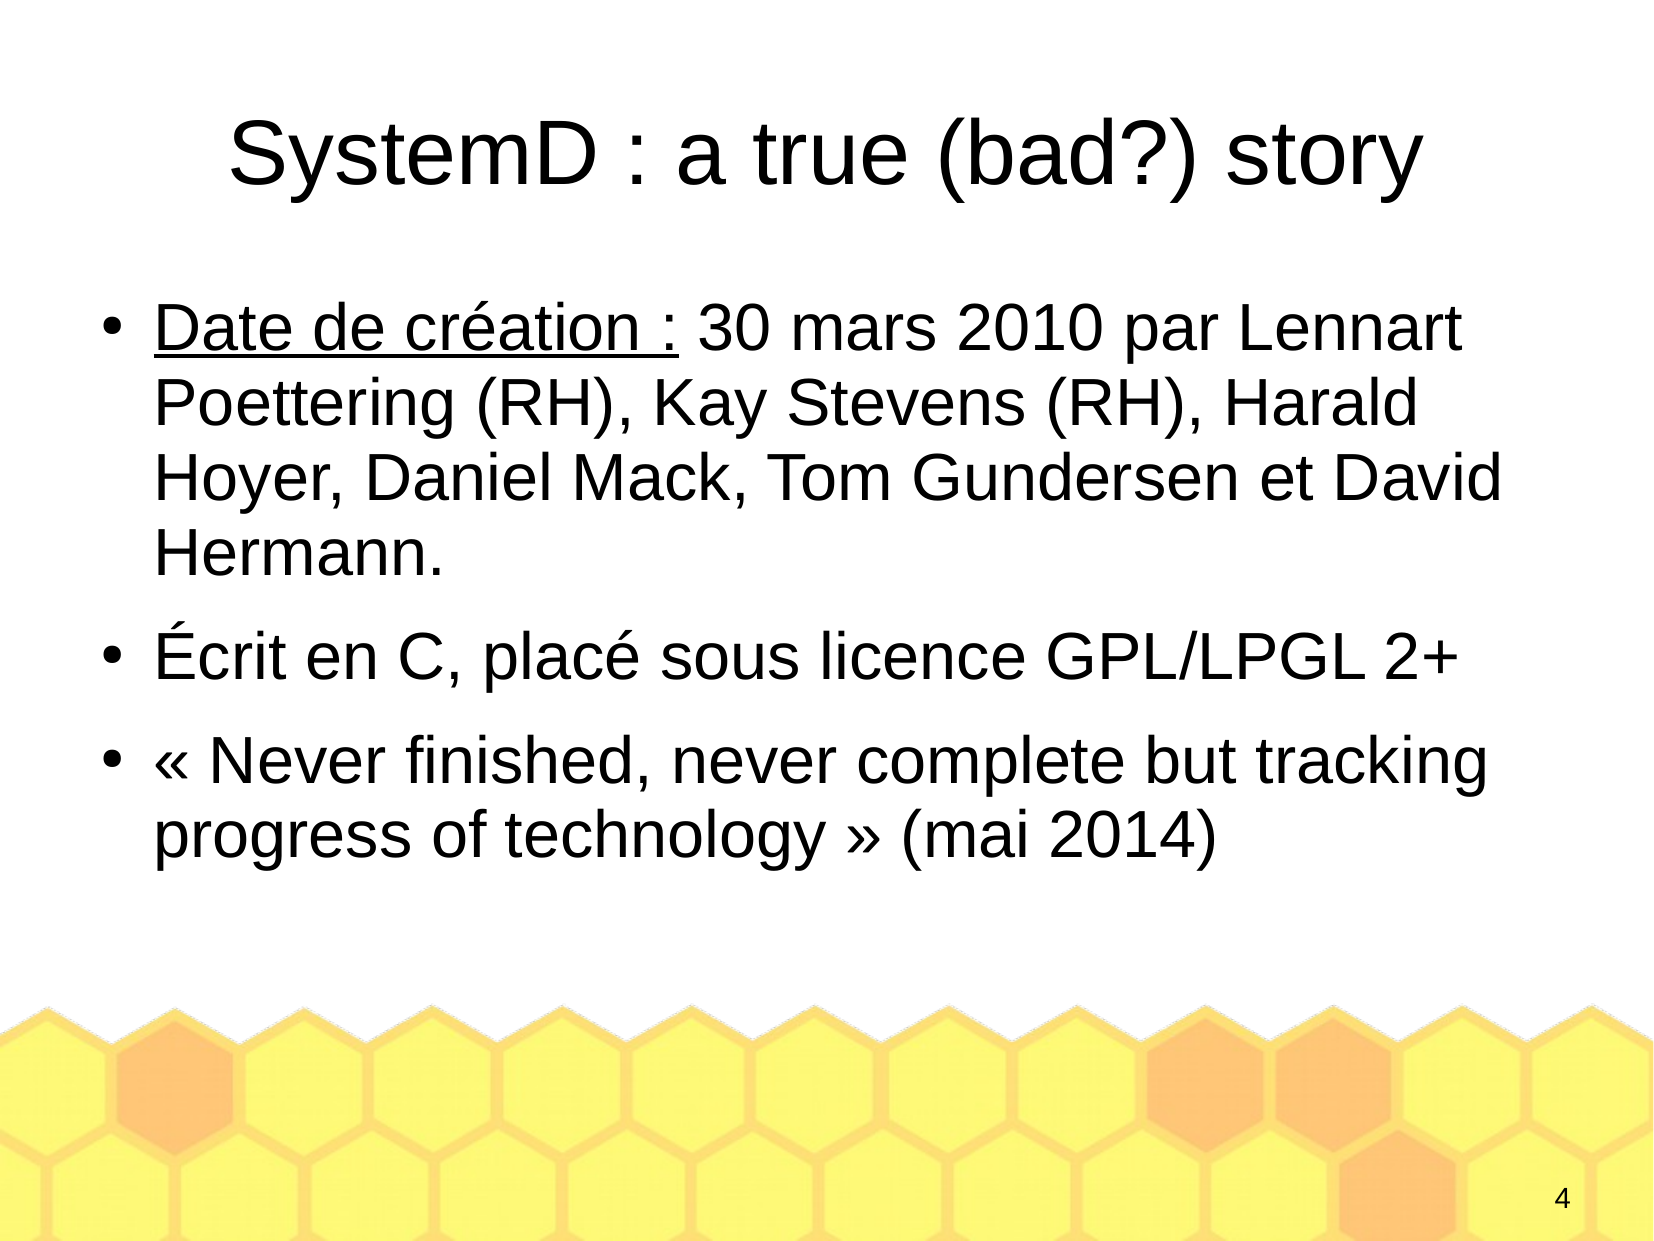

# SystemD : a true (bad?) story
Date de création : 30 mars 2010 par Lennart Poettering (RH), Kay Stevens (RH), Harald Hoyer, Daniel Mack, Tom Gundersen et David Hermann.
Écrit en C, placé sous licence GPL/LPGL 2+
« Never finished, never complete but tracking progress of technology » (mai 2014)
4